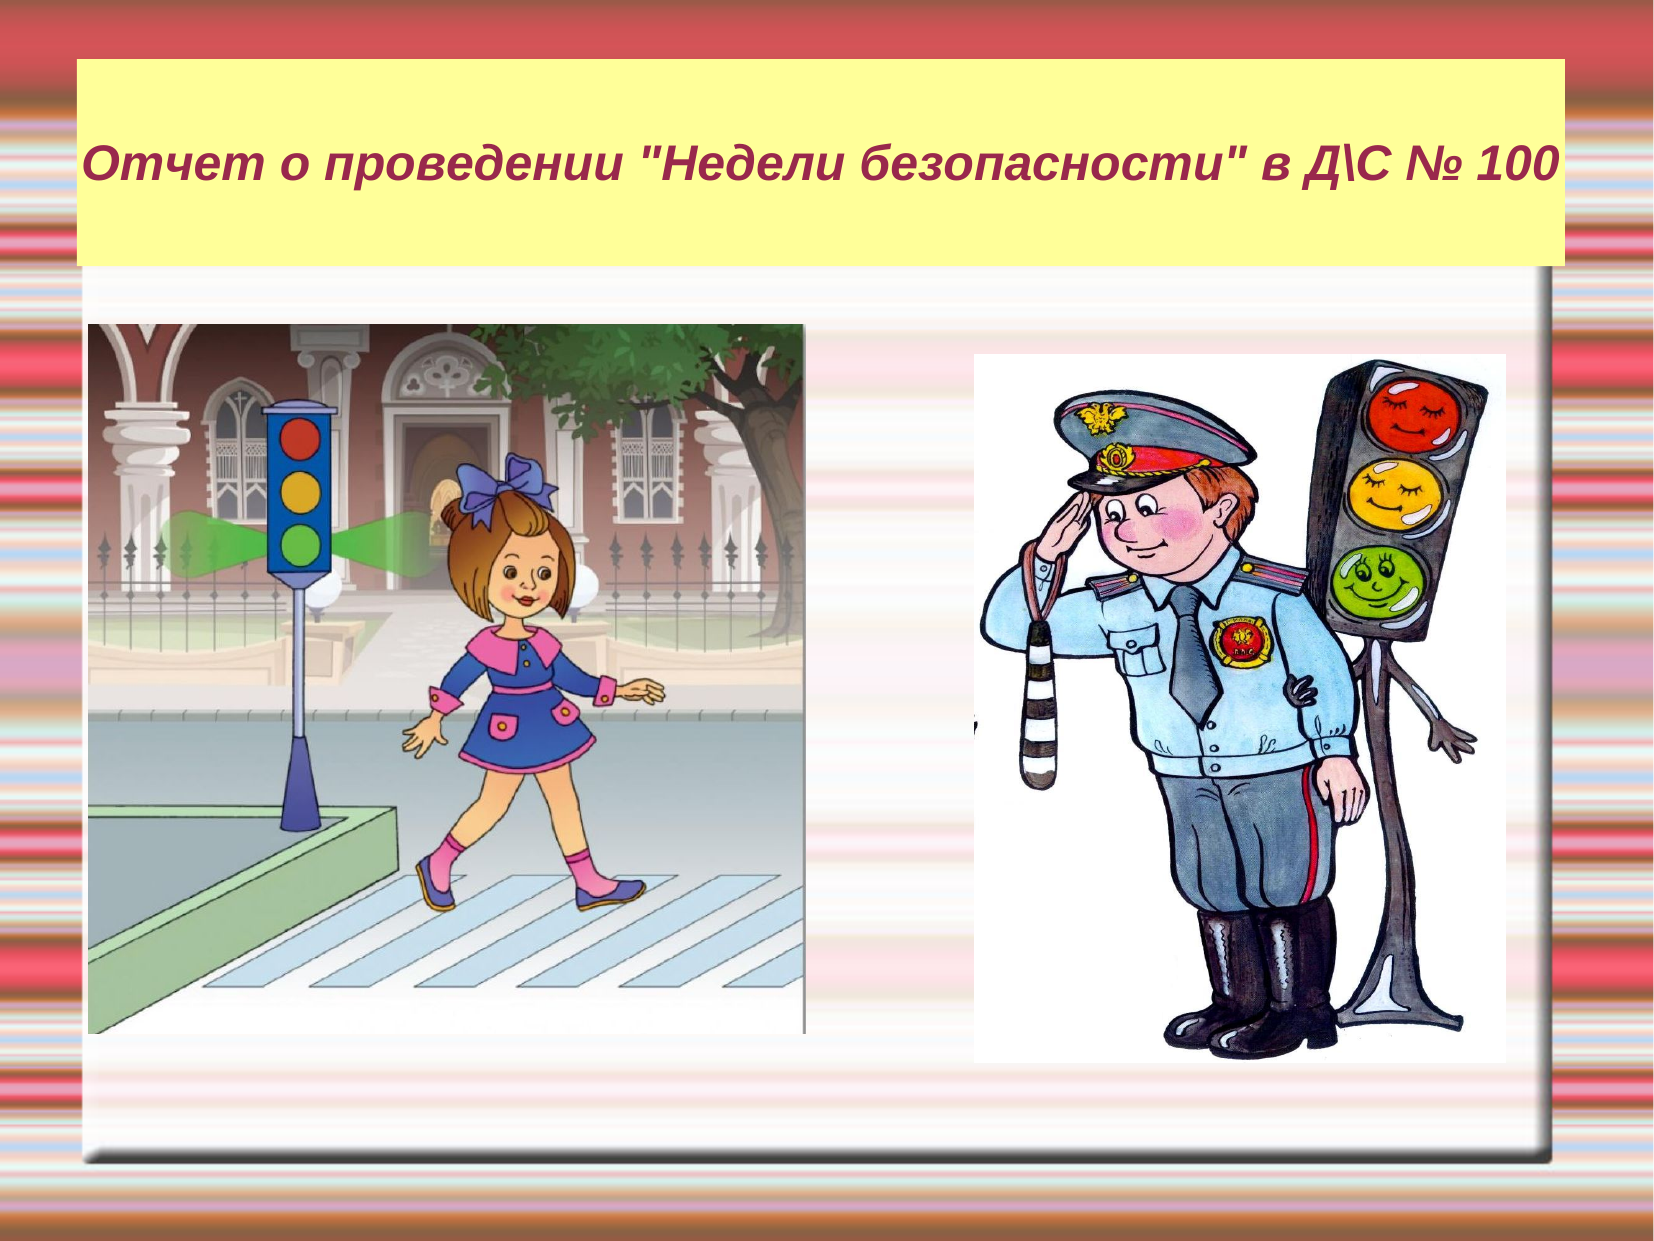

# Отчет о проведении "Недели безопасности" в Д\С № 100